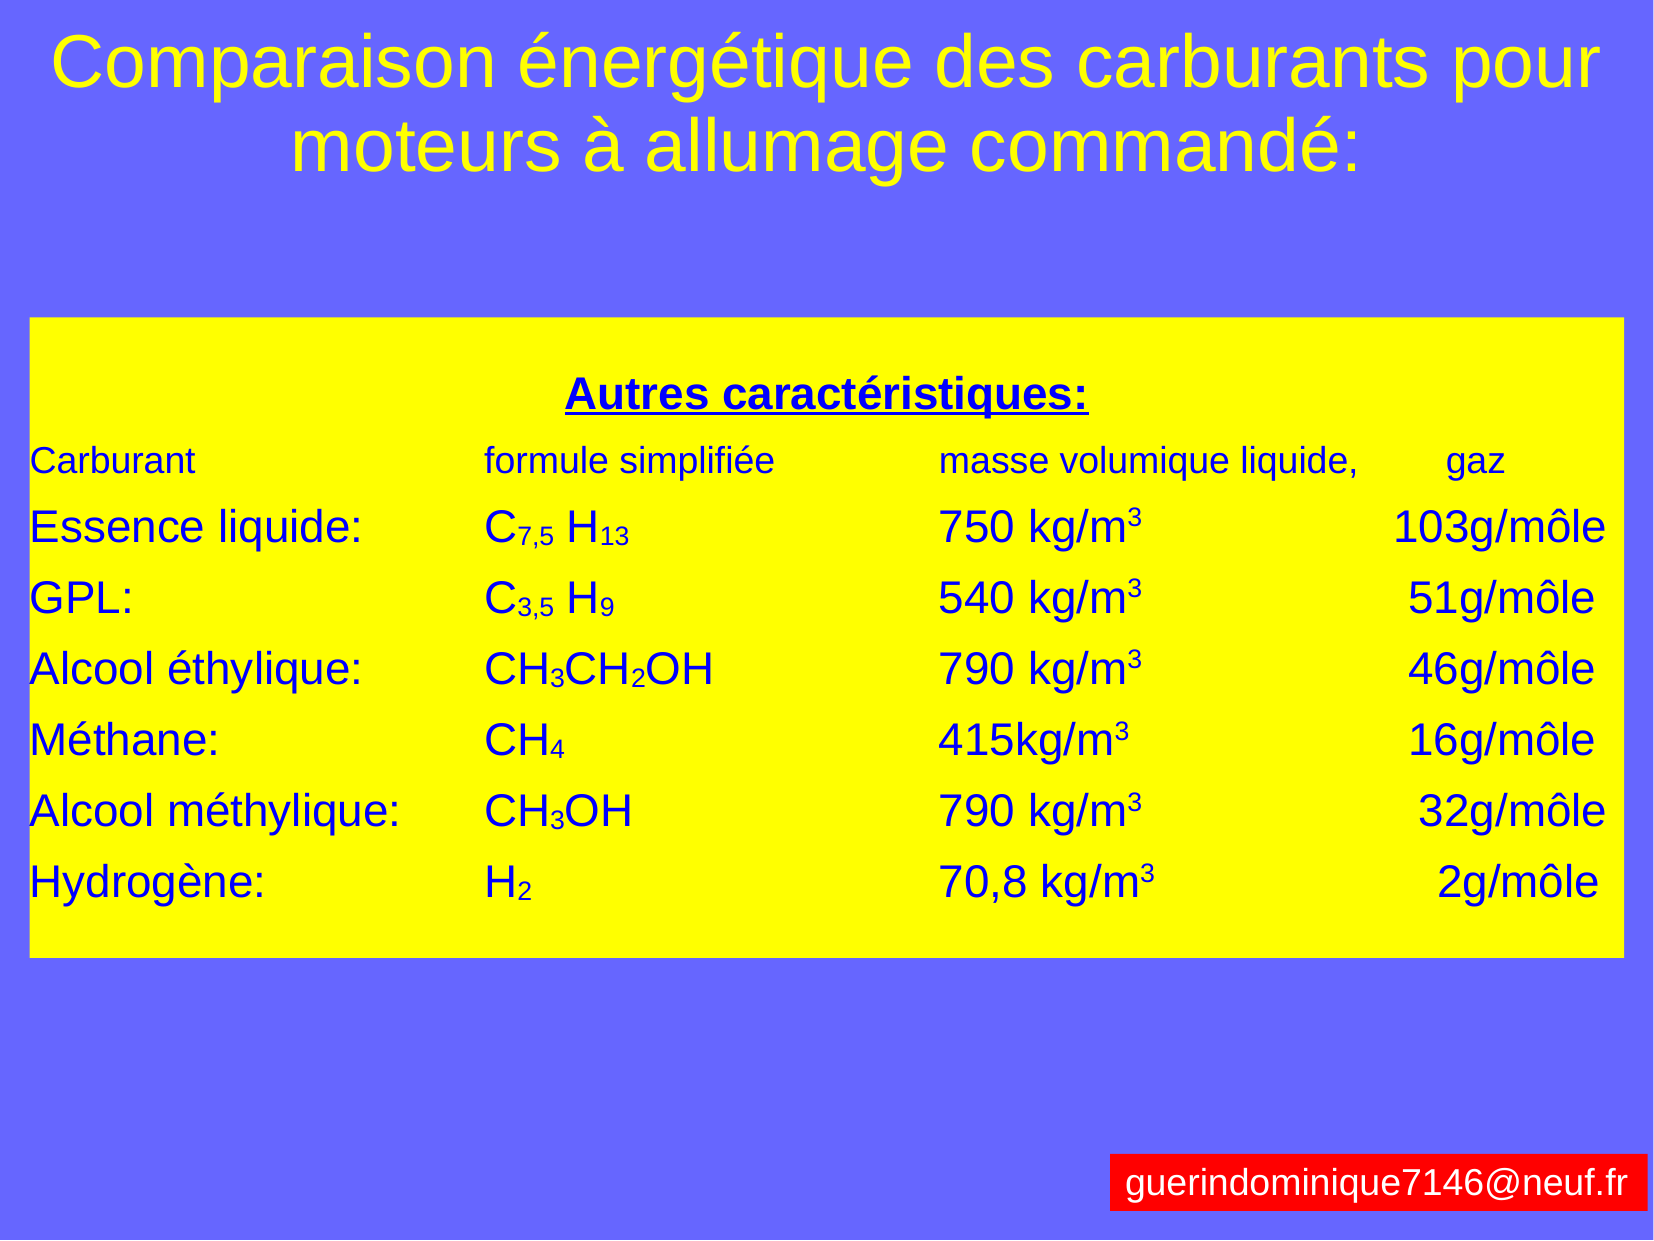

# Comparaison énergétique des carburants pour moteurs à allumage commandé:
Autres caractéristiques:
Carburant		formule simplifiée		masse volumique liquide,	 gaz
Essence liquide: 	C7,5 H13			750 kg/m3		103g/môle
GPL: 			C3,5 H9			540 kg/m3	 	 51g/môle
Alcool éthylique:	CH3CH2OH		790 kg/m3		 46g/môle
Méthane:		CH4			415kg/m3		 16g/môle
Alcool méthylique: 	CH3OH			790 kg/m3		 32g/môle
Hydrogène:		H2			70,8 kg/m3		 2g/môle
guerindominique7146@neuf.fr